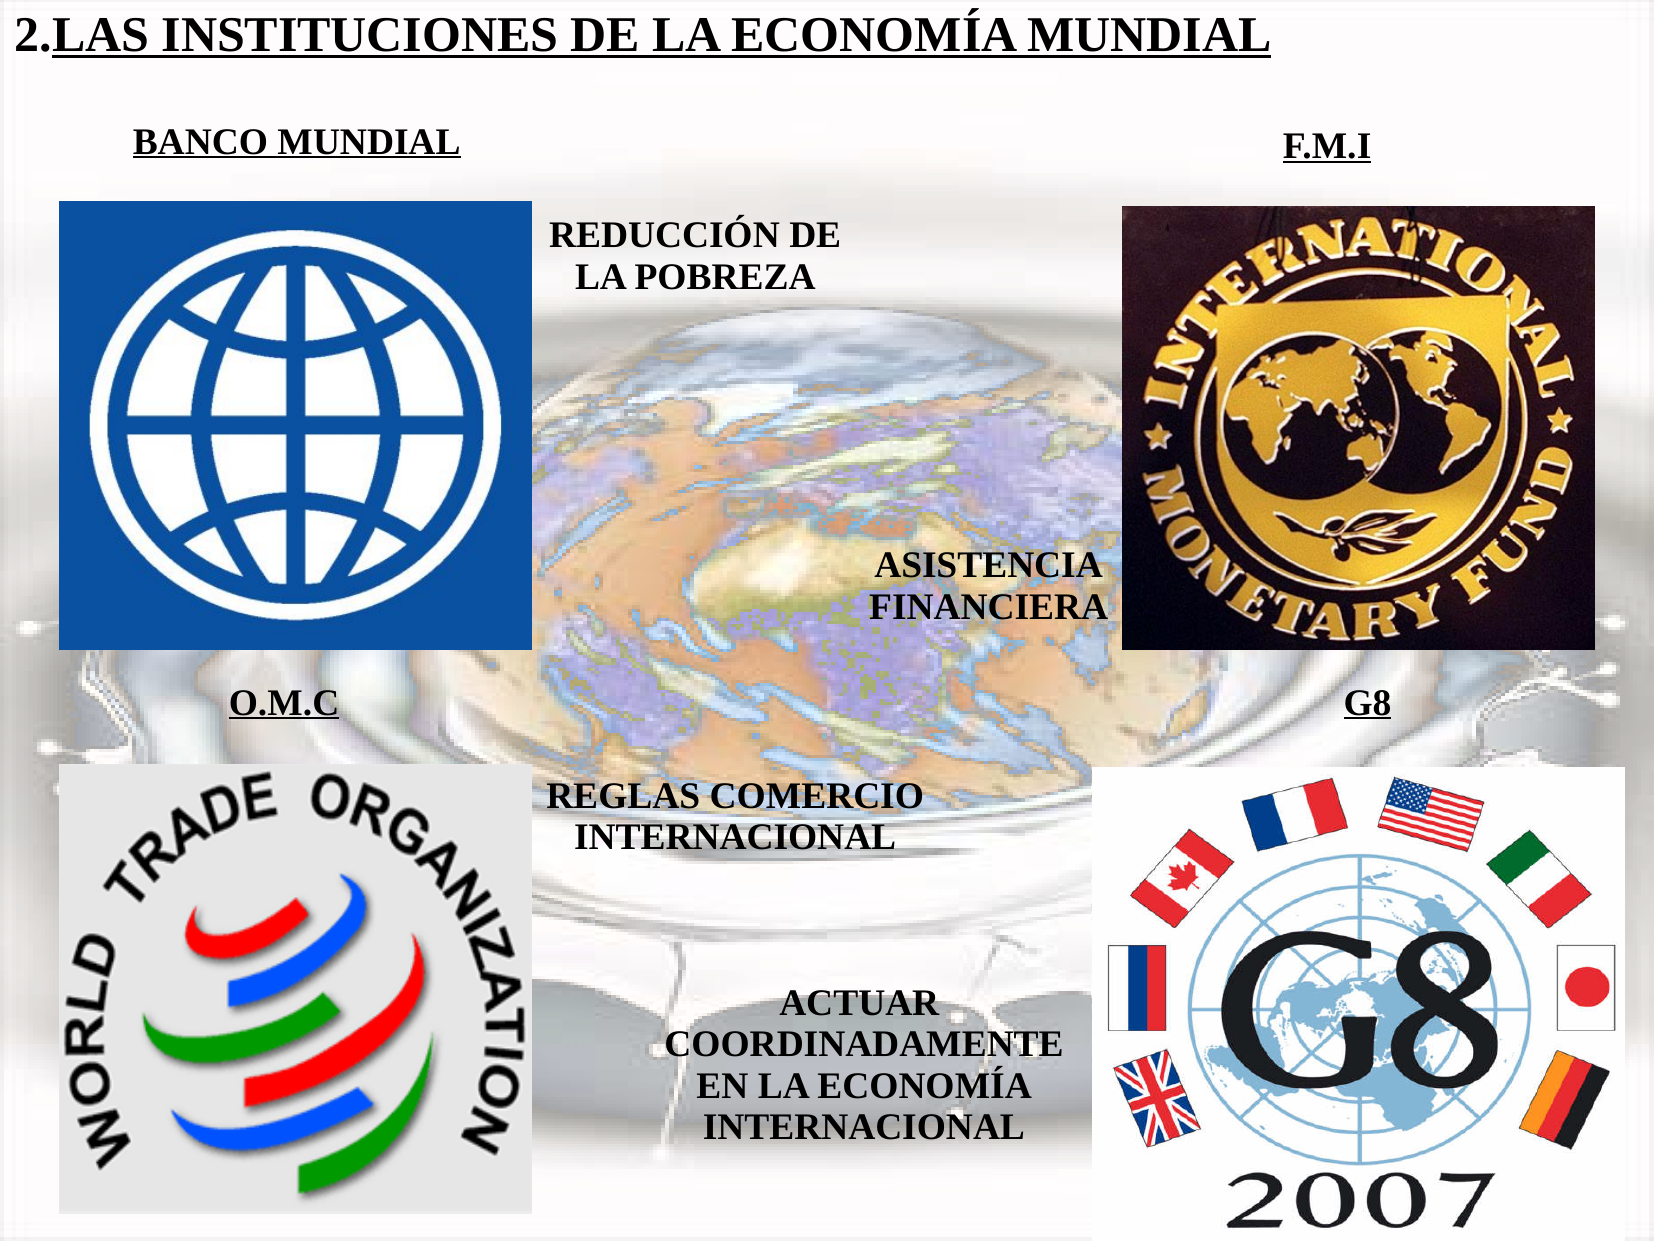

2.LAS INSTITUCIONES DE LA ECONOMÍA MUNDIAL
BANCO MUNDIAL
F.M.I
REDUCCIÓN DE
LA POBREZA
ASISTENCIA
FINANCIERA
O.M.C
G8
REGLAS COMERCIO
INTERNACIONAL
ACTUAR
COORDINADAMENTE
EN LA ECONOMÍA
INTERNACIONAL